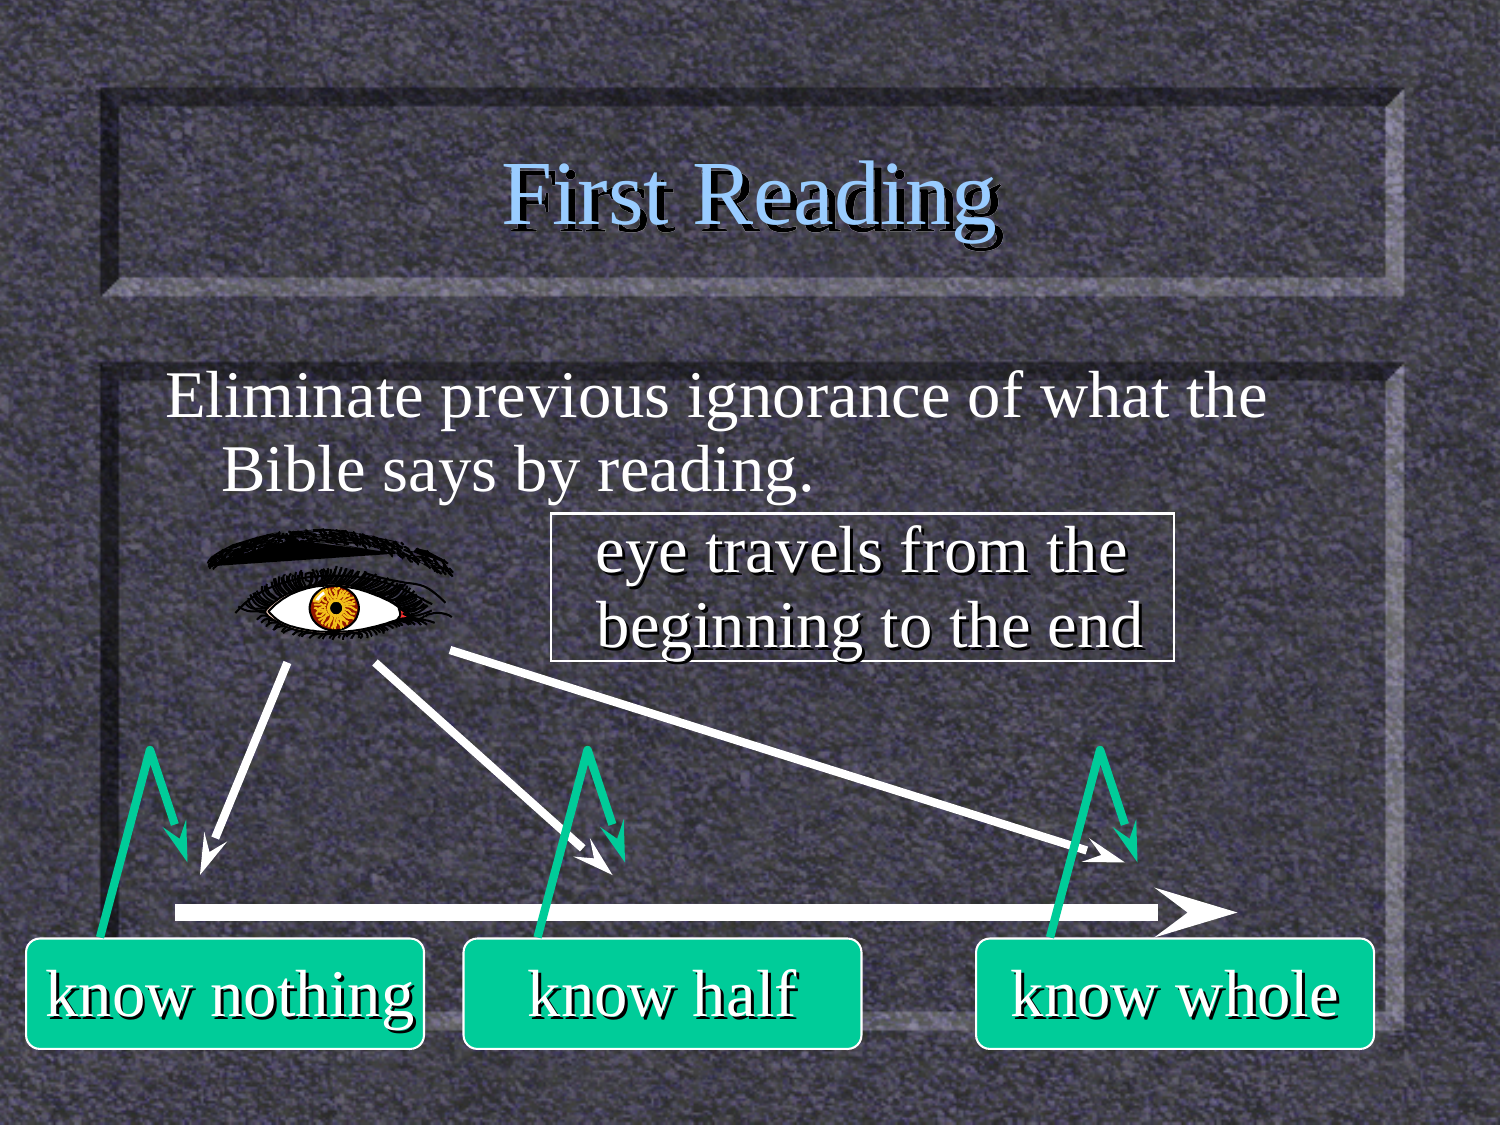

# First Reading
Eliminate previous ignorance of what the Bible says by reading.
eye travels from the
 beginning to the end
know nothing
know half
know whole